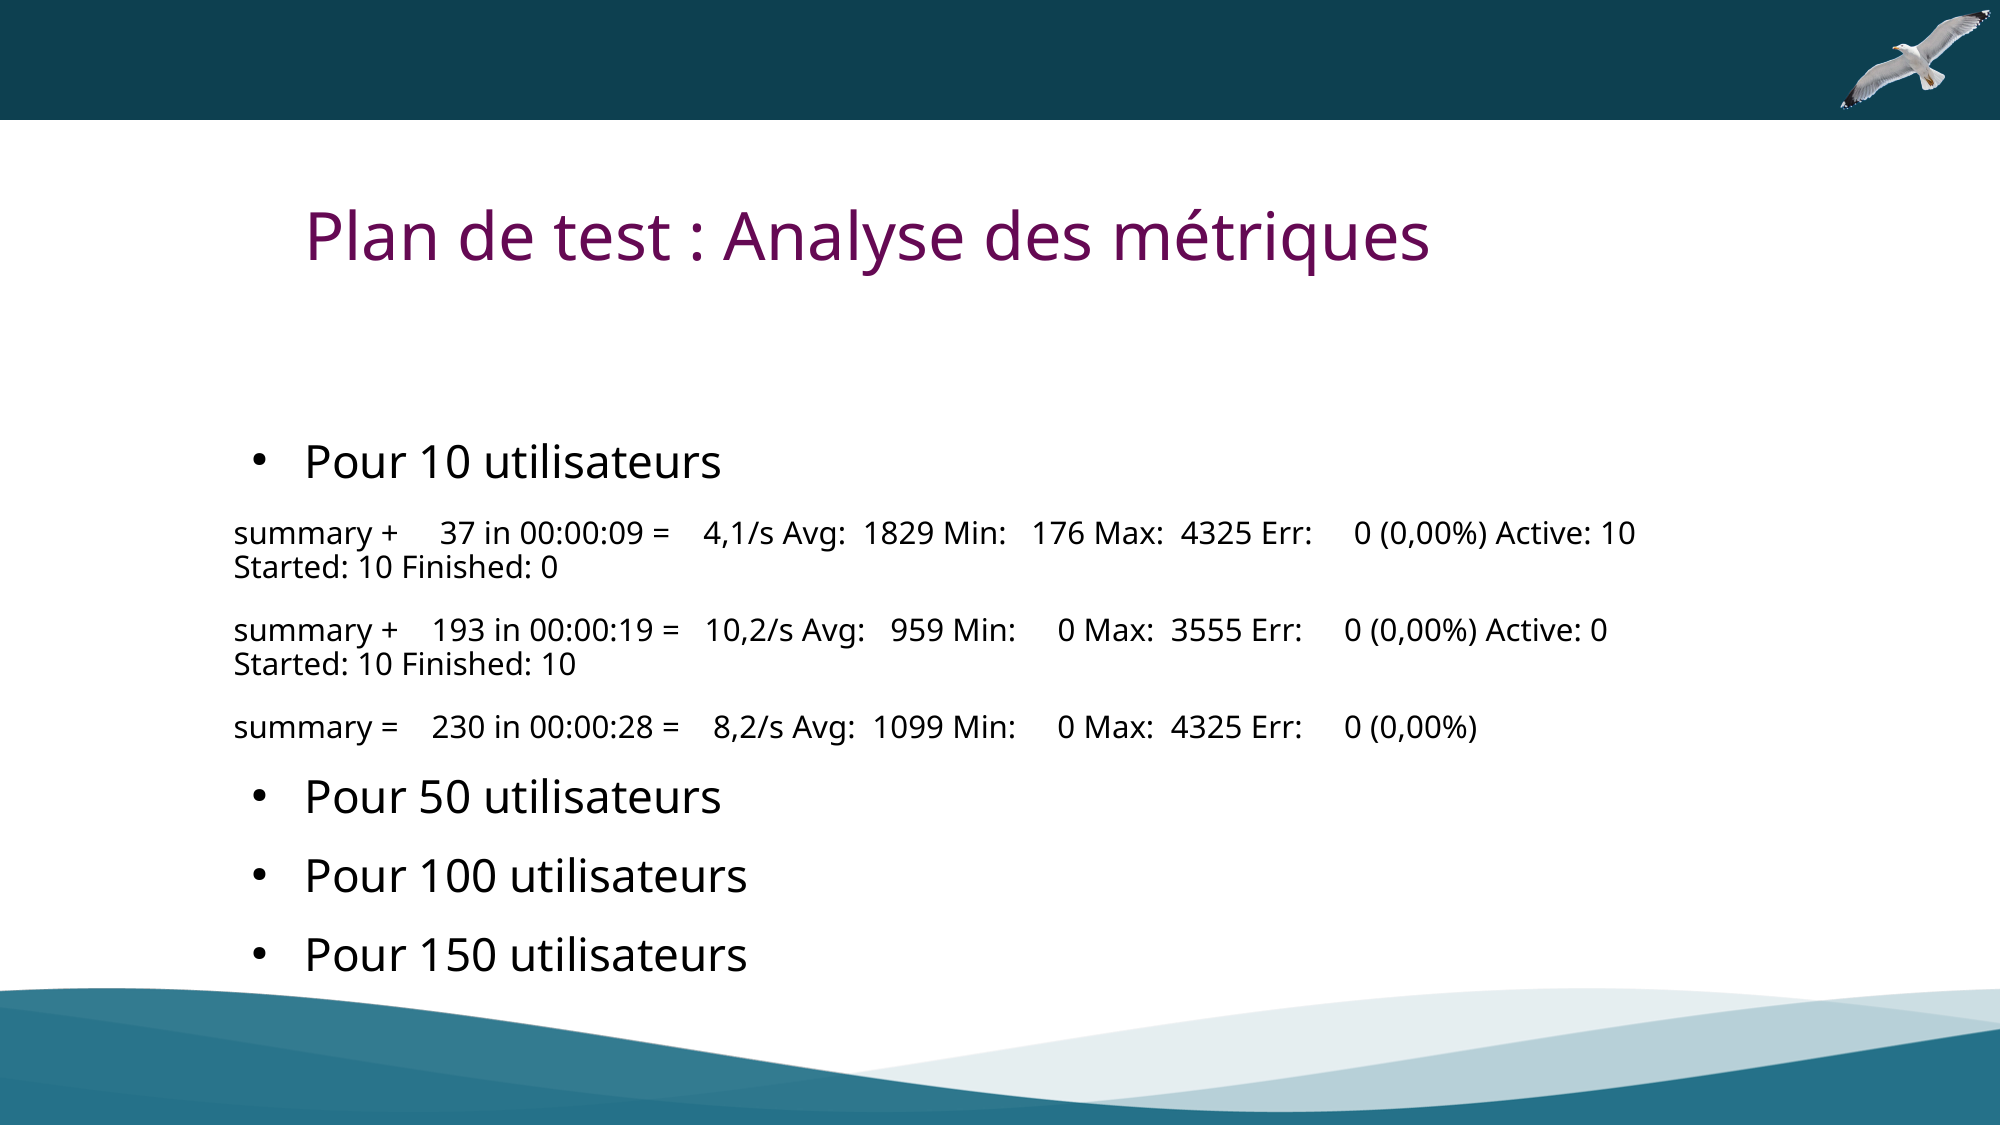

Plan de test : Analyse des métriques
# Pour 10 utilisateurs
summary + 37 in 00:00:09 = 4,1/s Avg: 1829 Min: 176 Max: 4325 Err: 0 (0,00%) Active: 10 Started: 10 Finished: 0
summary + 193 in 00:00:19 = 10,2/s Avg: 959 Min: 0 Max: 3555 Err: 0 (0,00%) Active: 0 Started: 10 Finished: 10
summary = 230 in 00:00:28 = 8,2/s Avg: 1099 Min: 0 Max: 4325 Err: 0 (0,00%)
Pour 50 utilisateurs
Pour 100 utilisateurs
Pour 150 utilisateurs